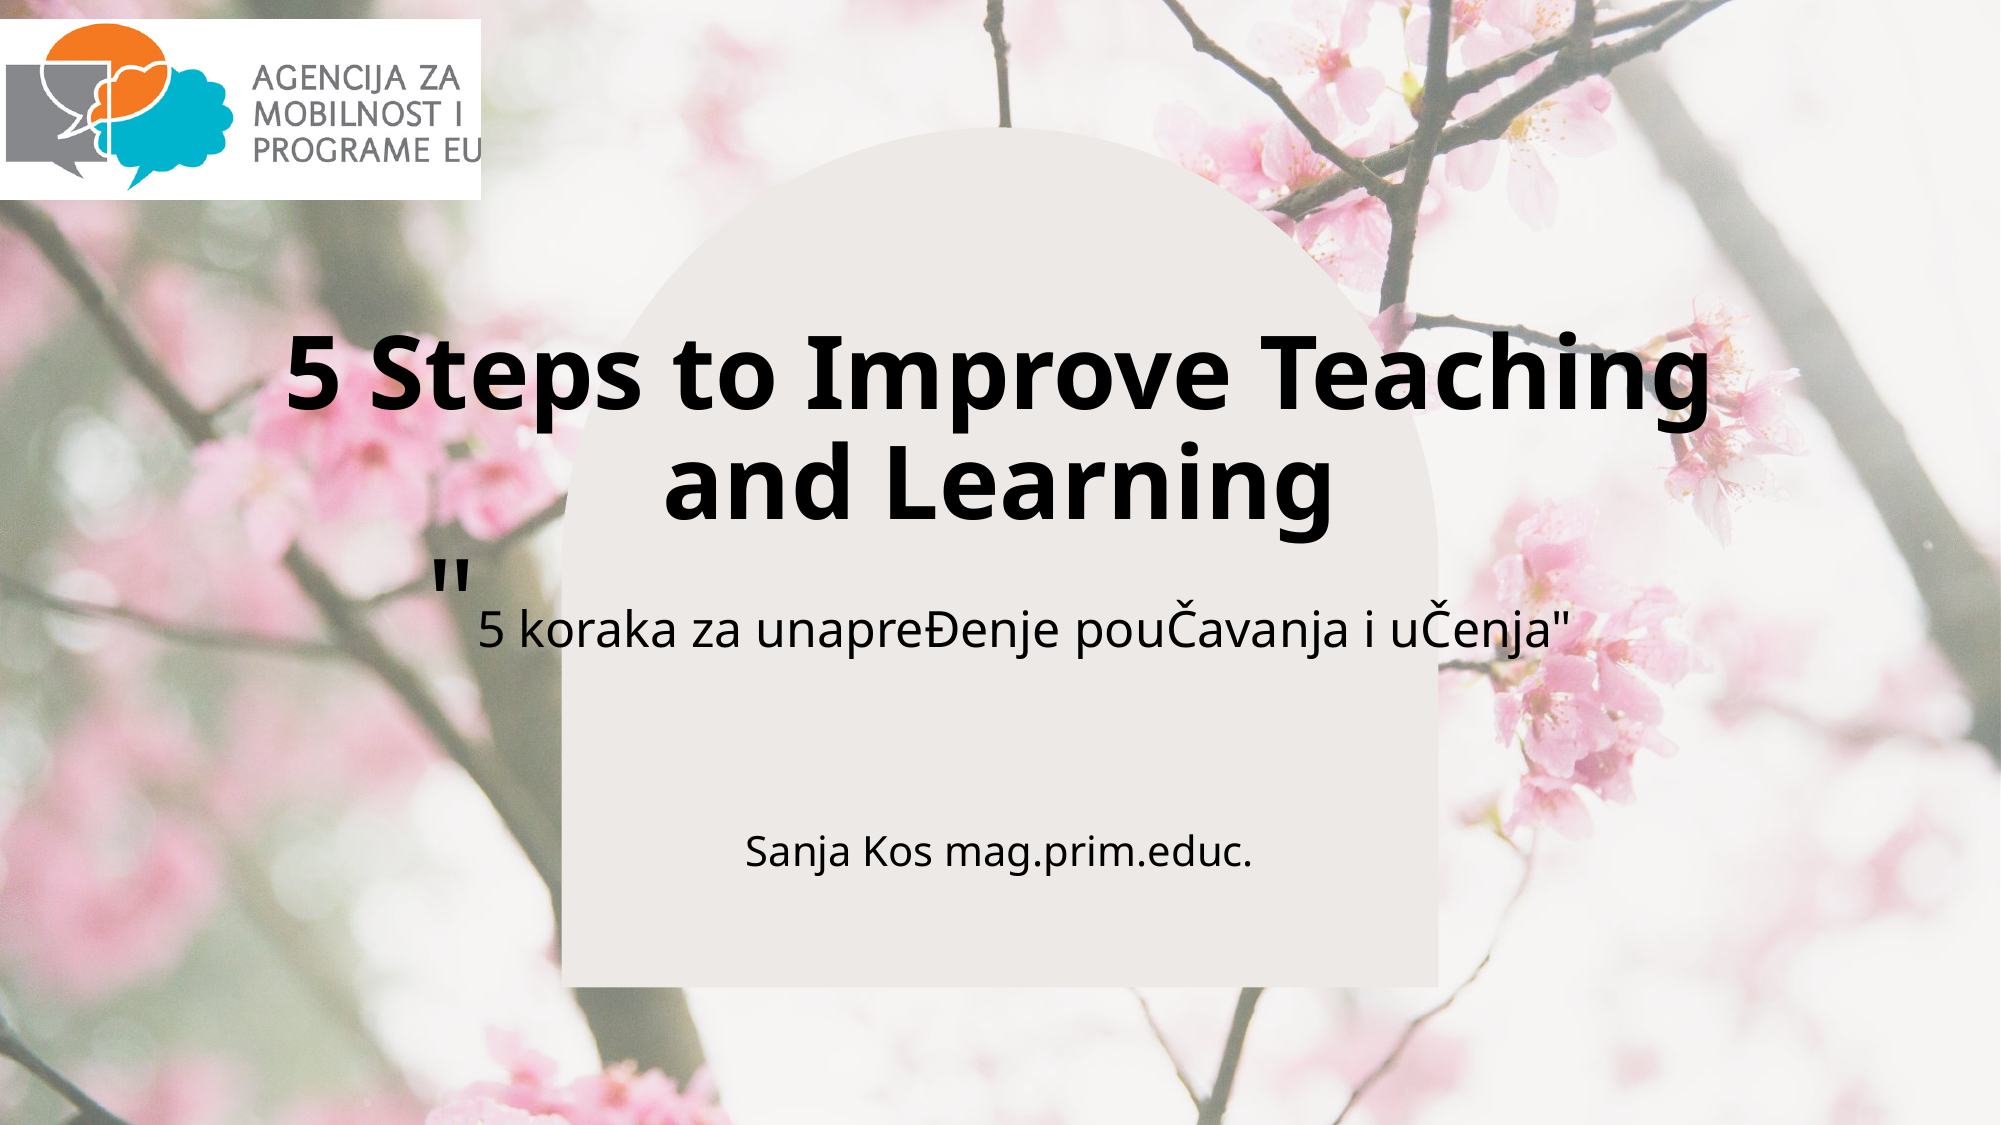

# 5 Steps to Improve Teaching and Learning "5 koraka za unapreĐenje pouČavanja i uČenja"
Sanja Kos mag.prim.educ.